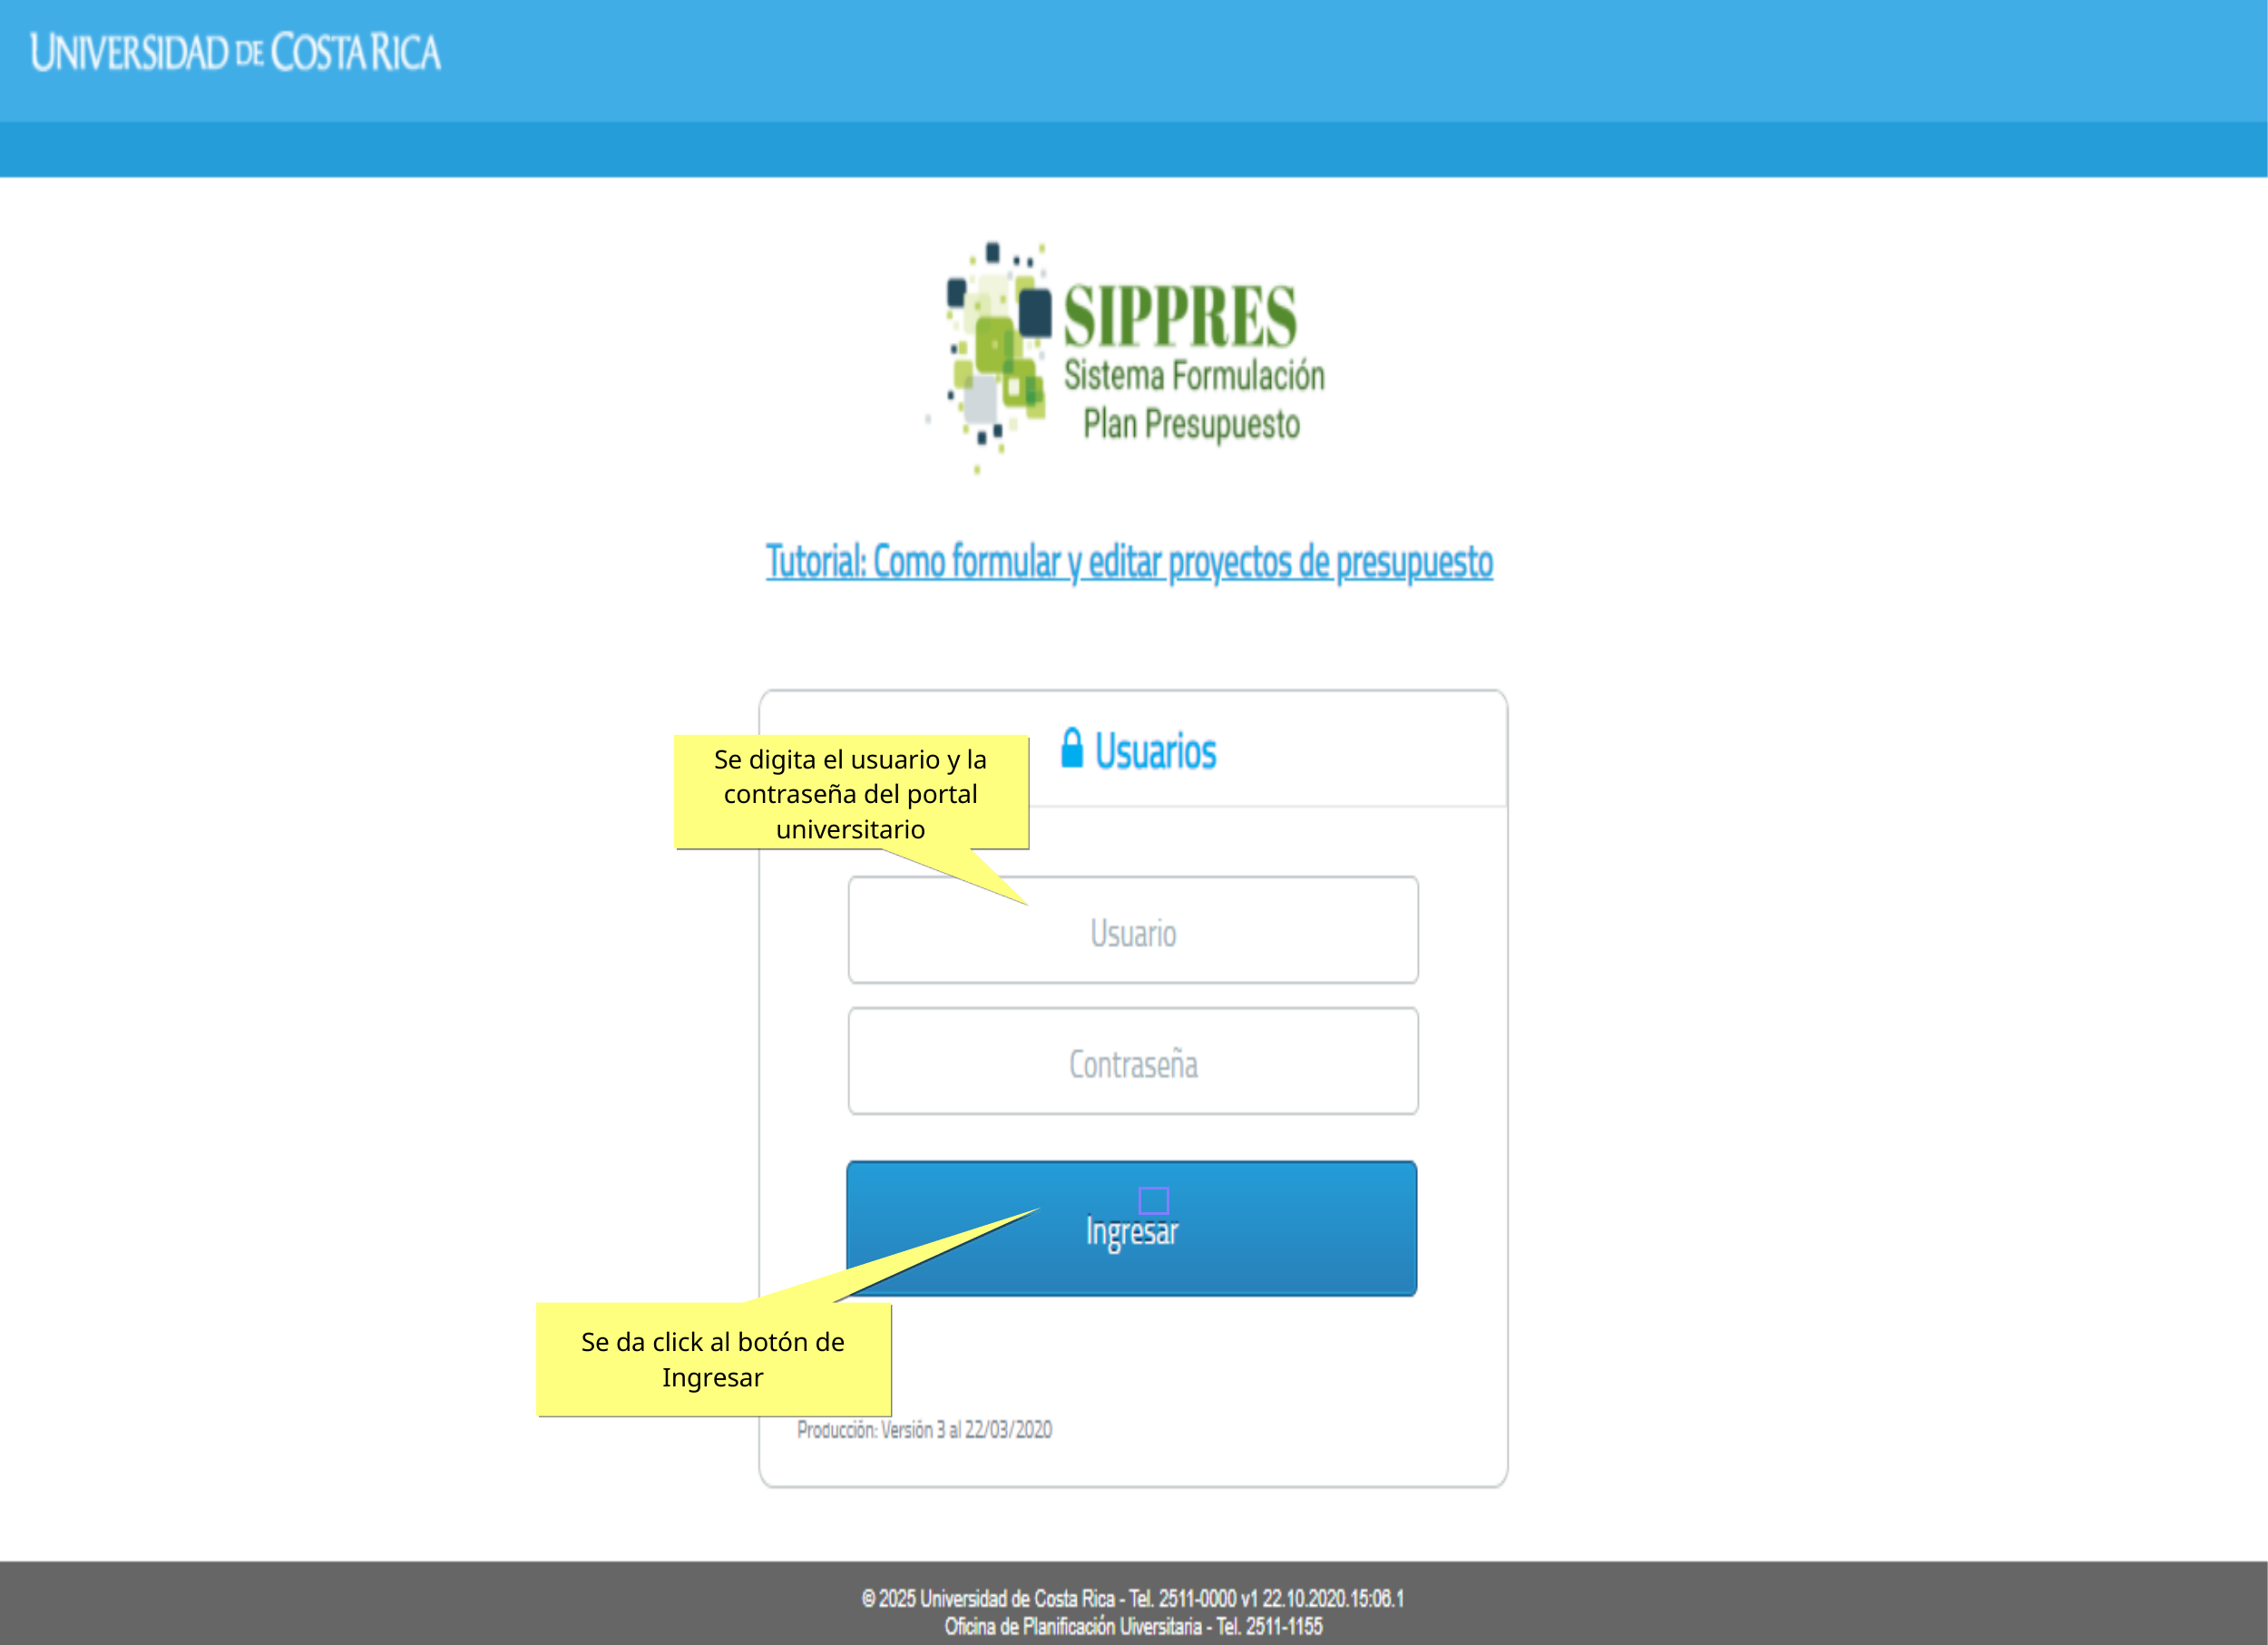

Se digita el usuario y la contraseña del portal universitario
Se da click al botón de Ingresar